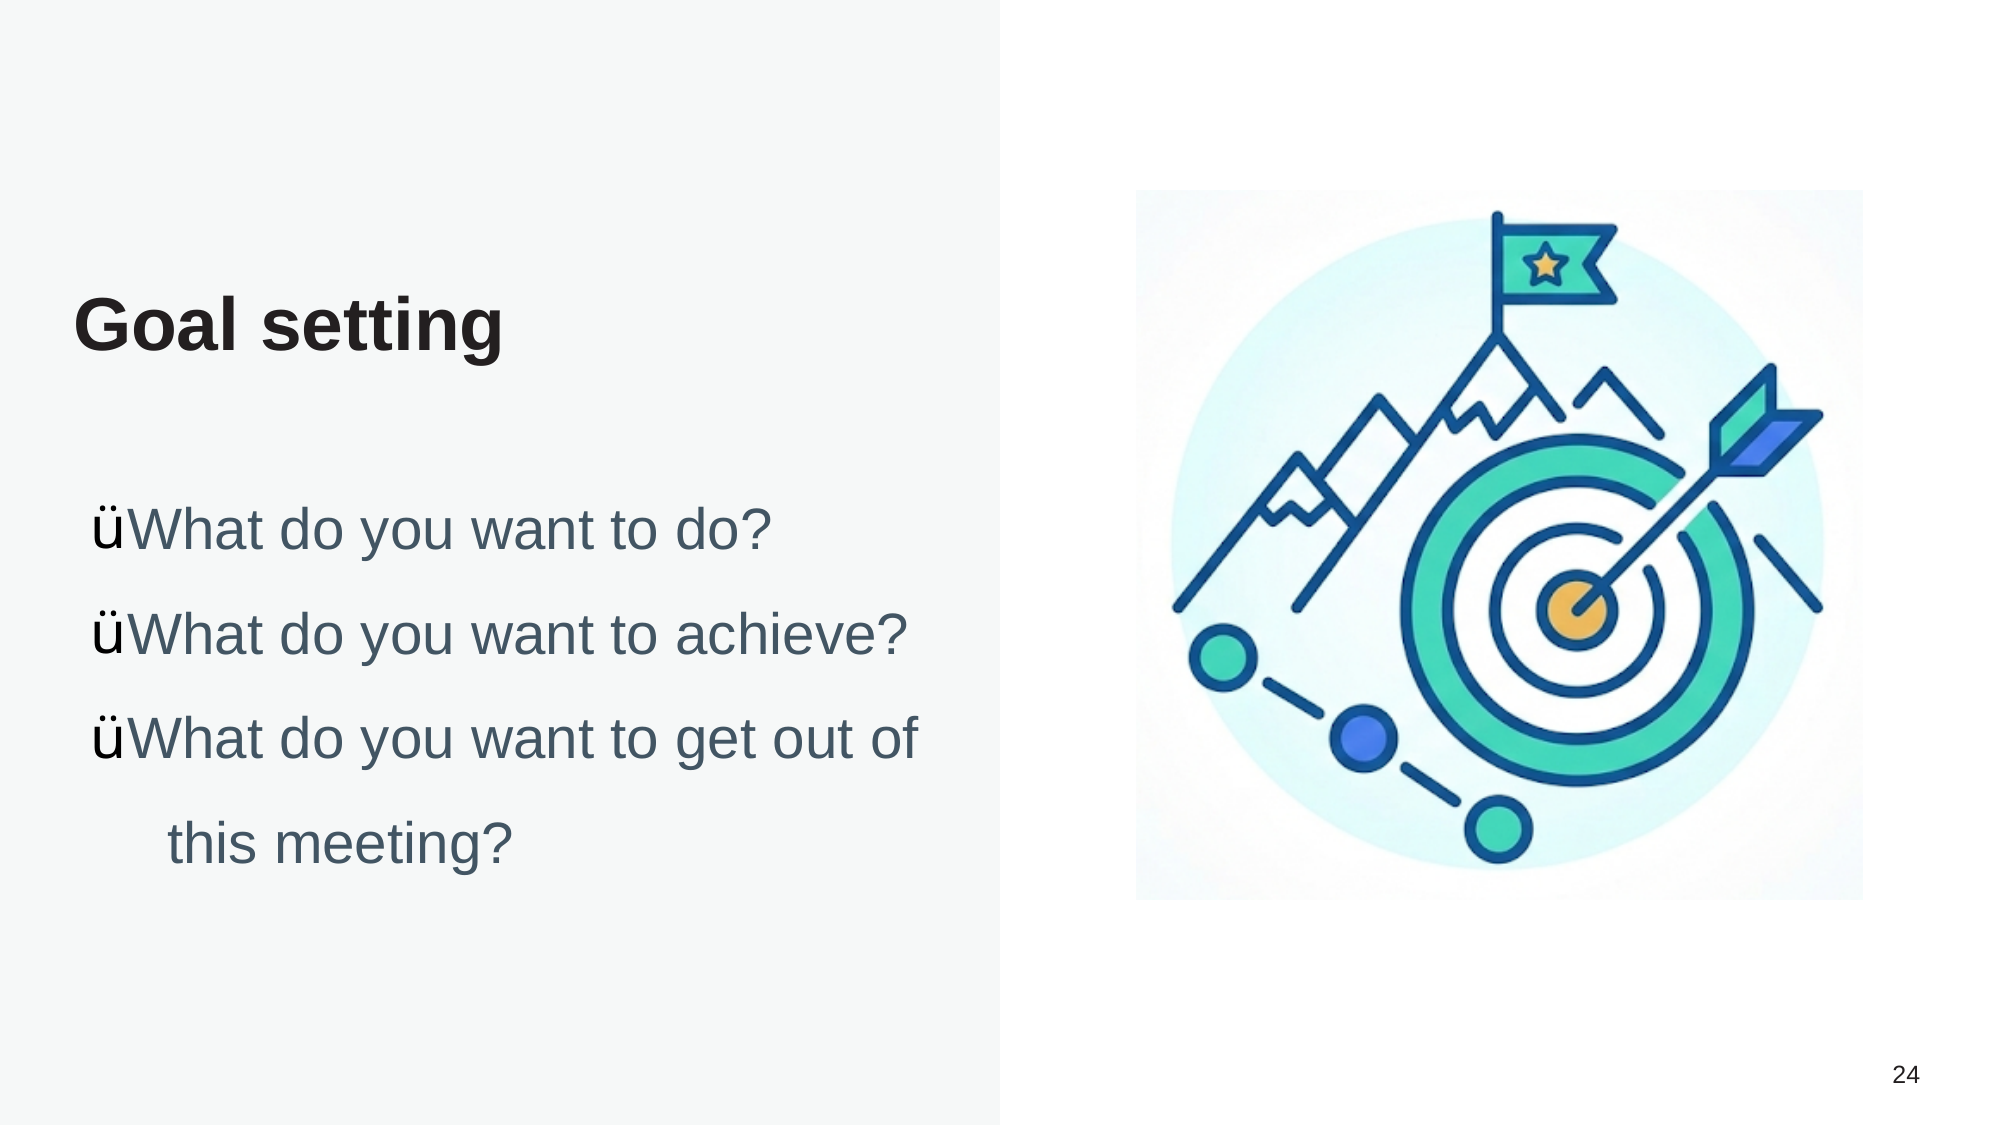

# Goal setting
What do you want to do?
What do you want to achieve?
What do you want to get out of this meeting?